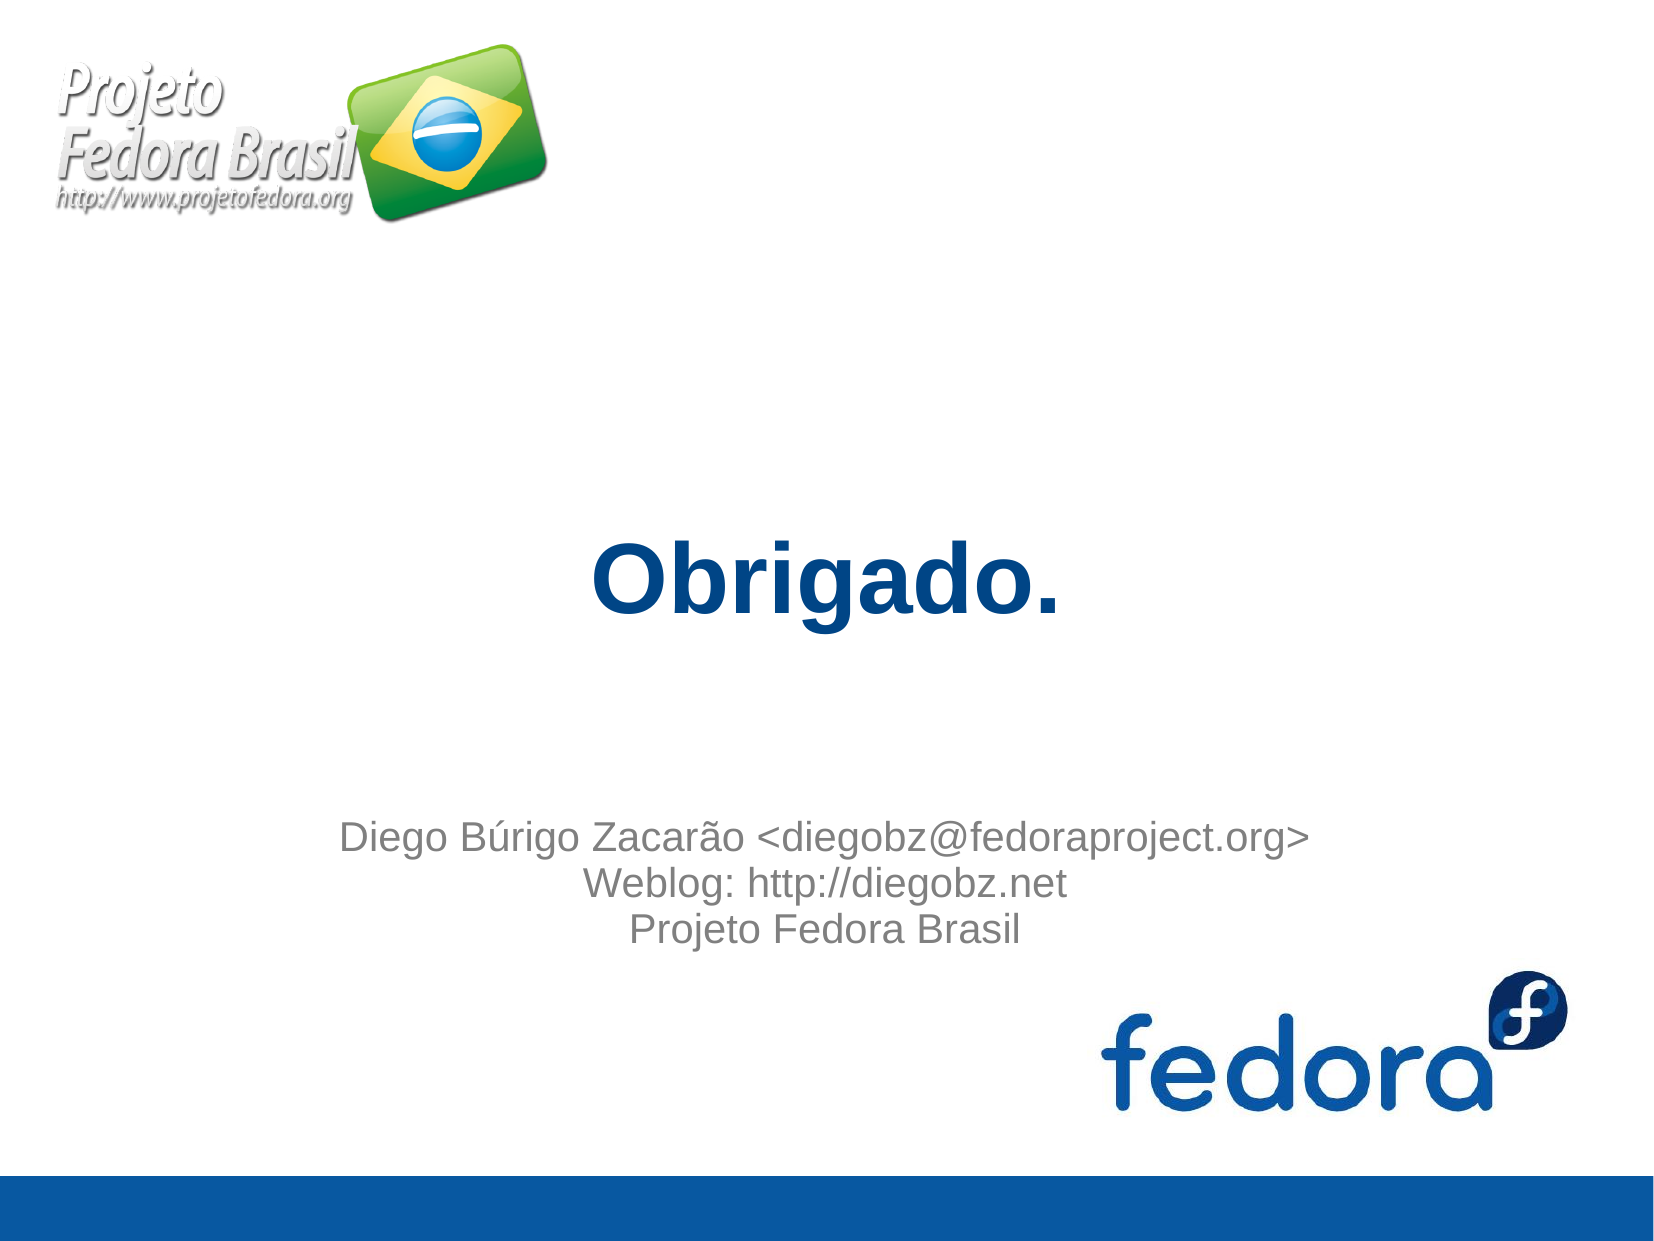

# Obrigado.
Diego Búrigo Zacarão <diegobz@fedoraproject.org>
Weblog: http://diegobz.net
Projeto Fedora Brasil